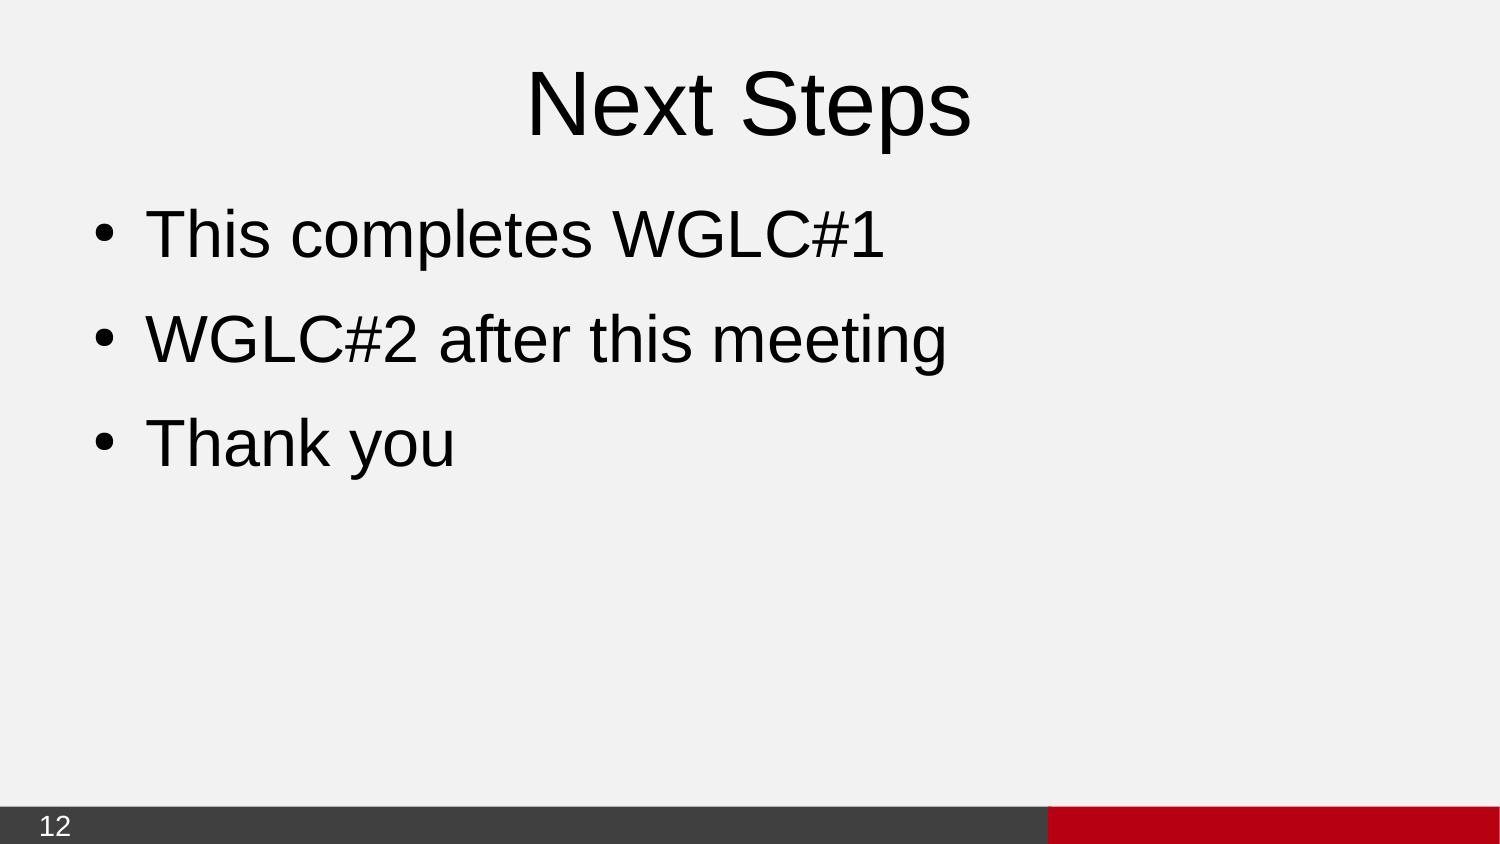

# Next Steps
This completes WGLC#1
WGLC#2 after this meeting
Thank you
12